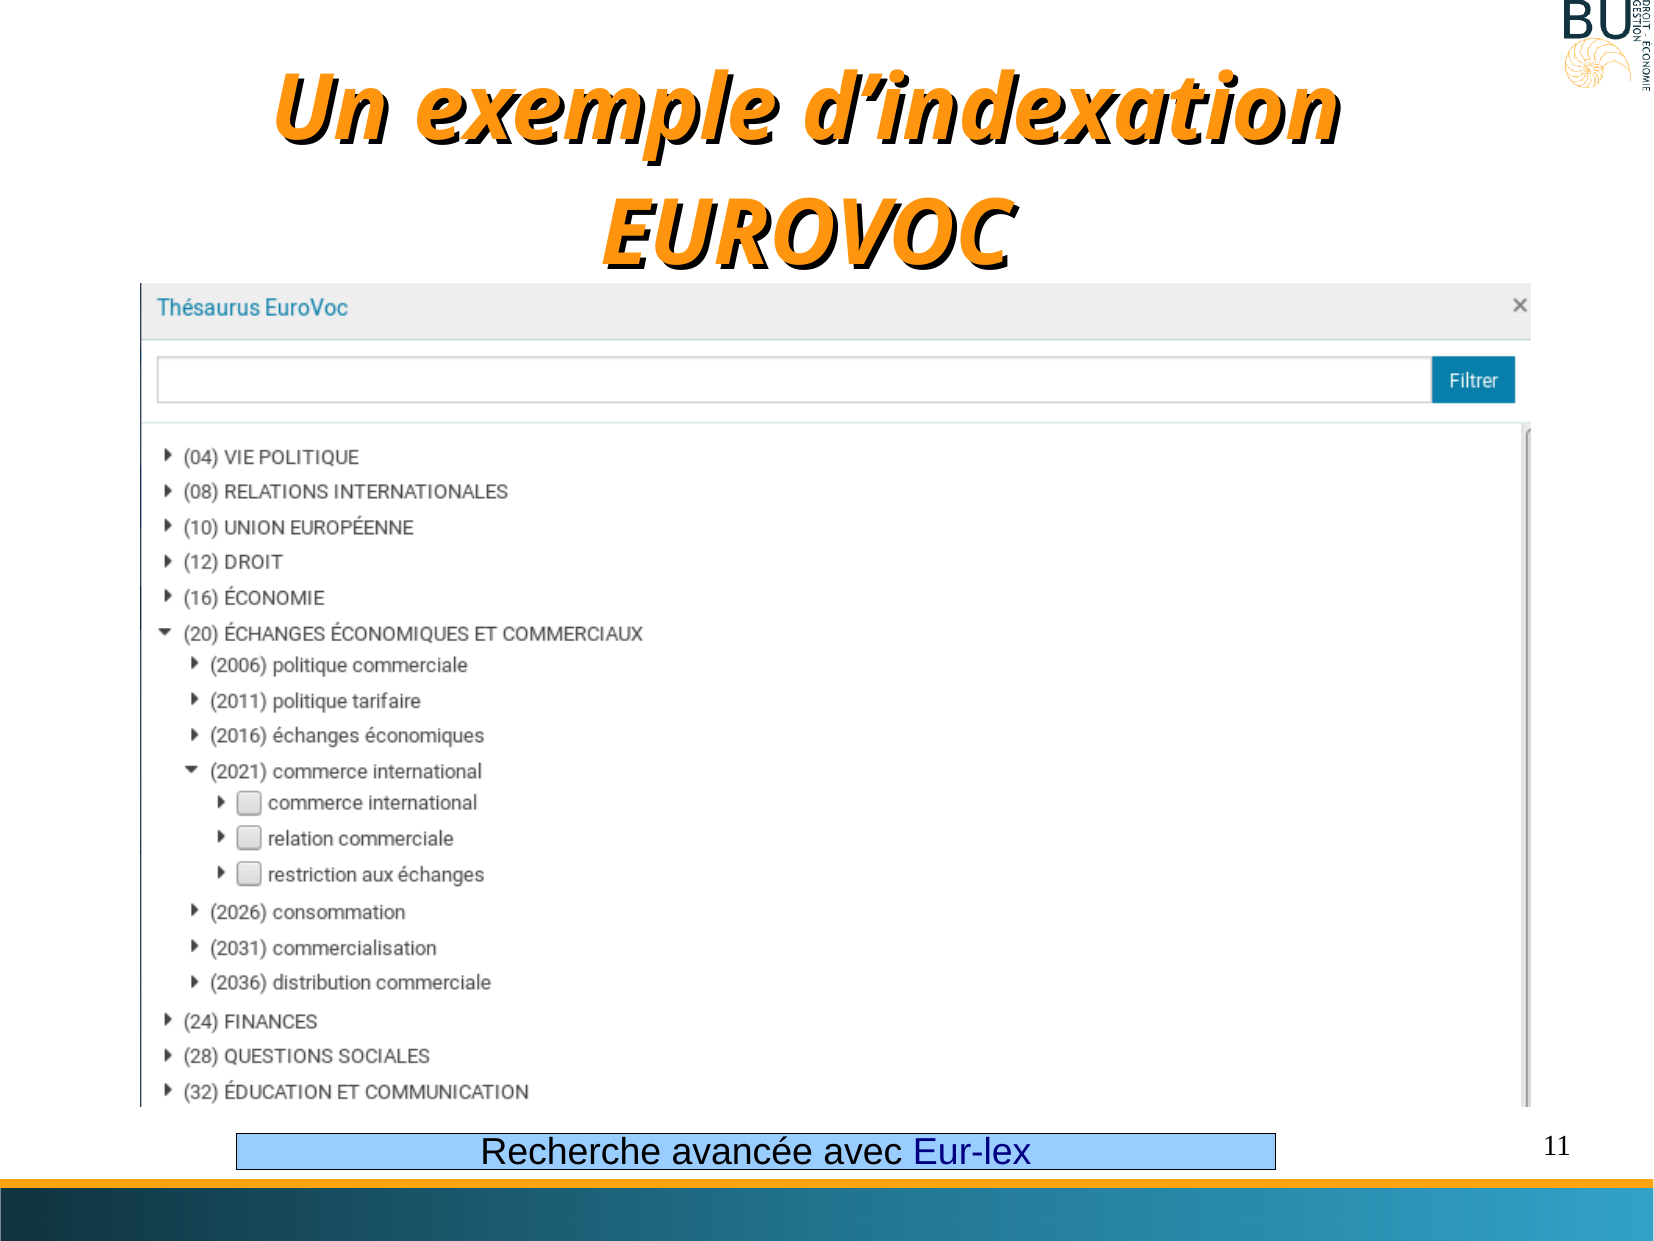

# Un exemple d’indexation EUROVOC
11
Recherche avancée avec Eur-lex